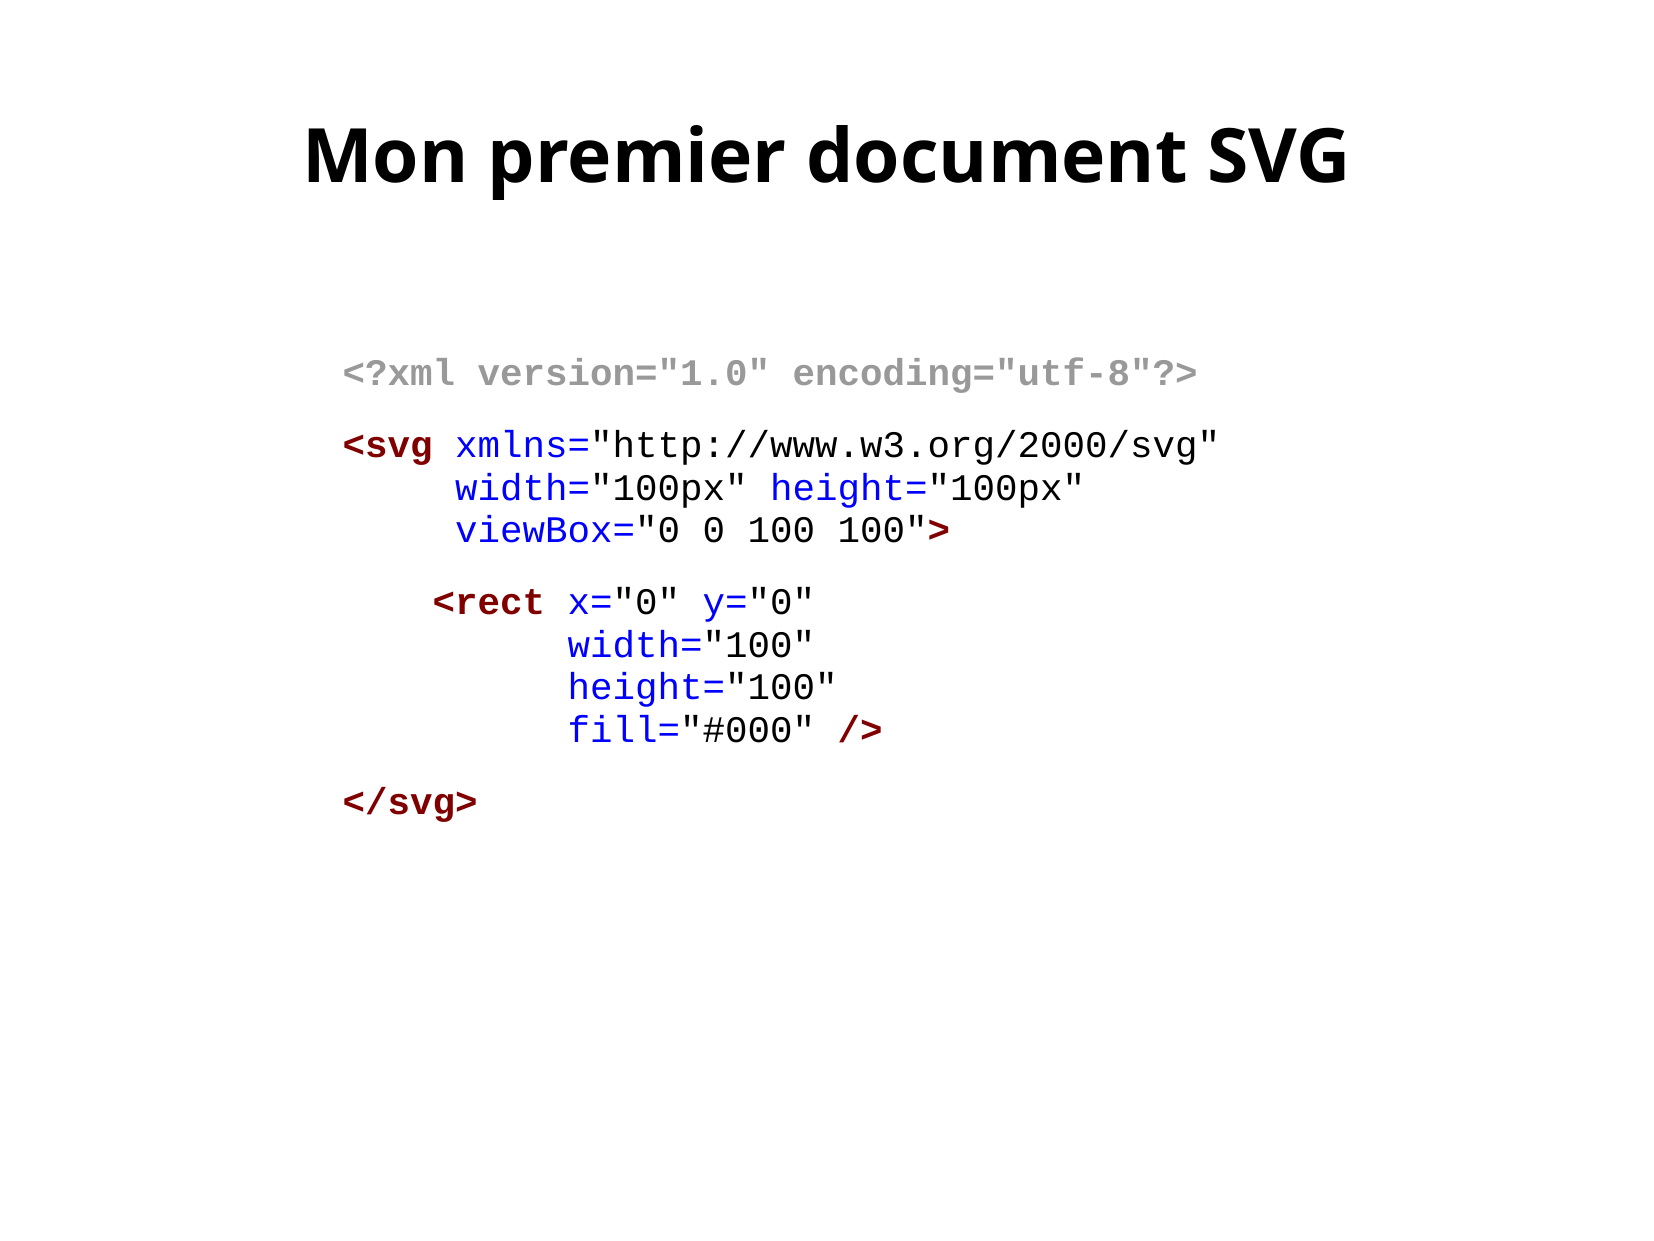

# Mon premier document SVG
<?xml version="1.0" encoding="utf-8"?>
<svg xmlns="http://www.w3.org/2000/svg"
 width="100px" height="100px"
 viewBox="0 0 100 100">
 <rect x="0" y="0"
 width="100"
 height="100"
 fill="#000" />
</svg>